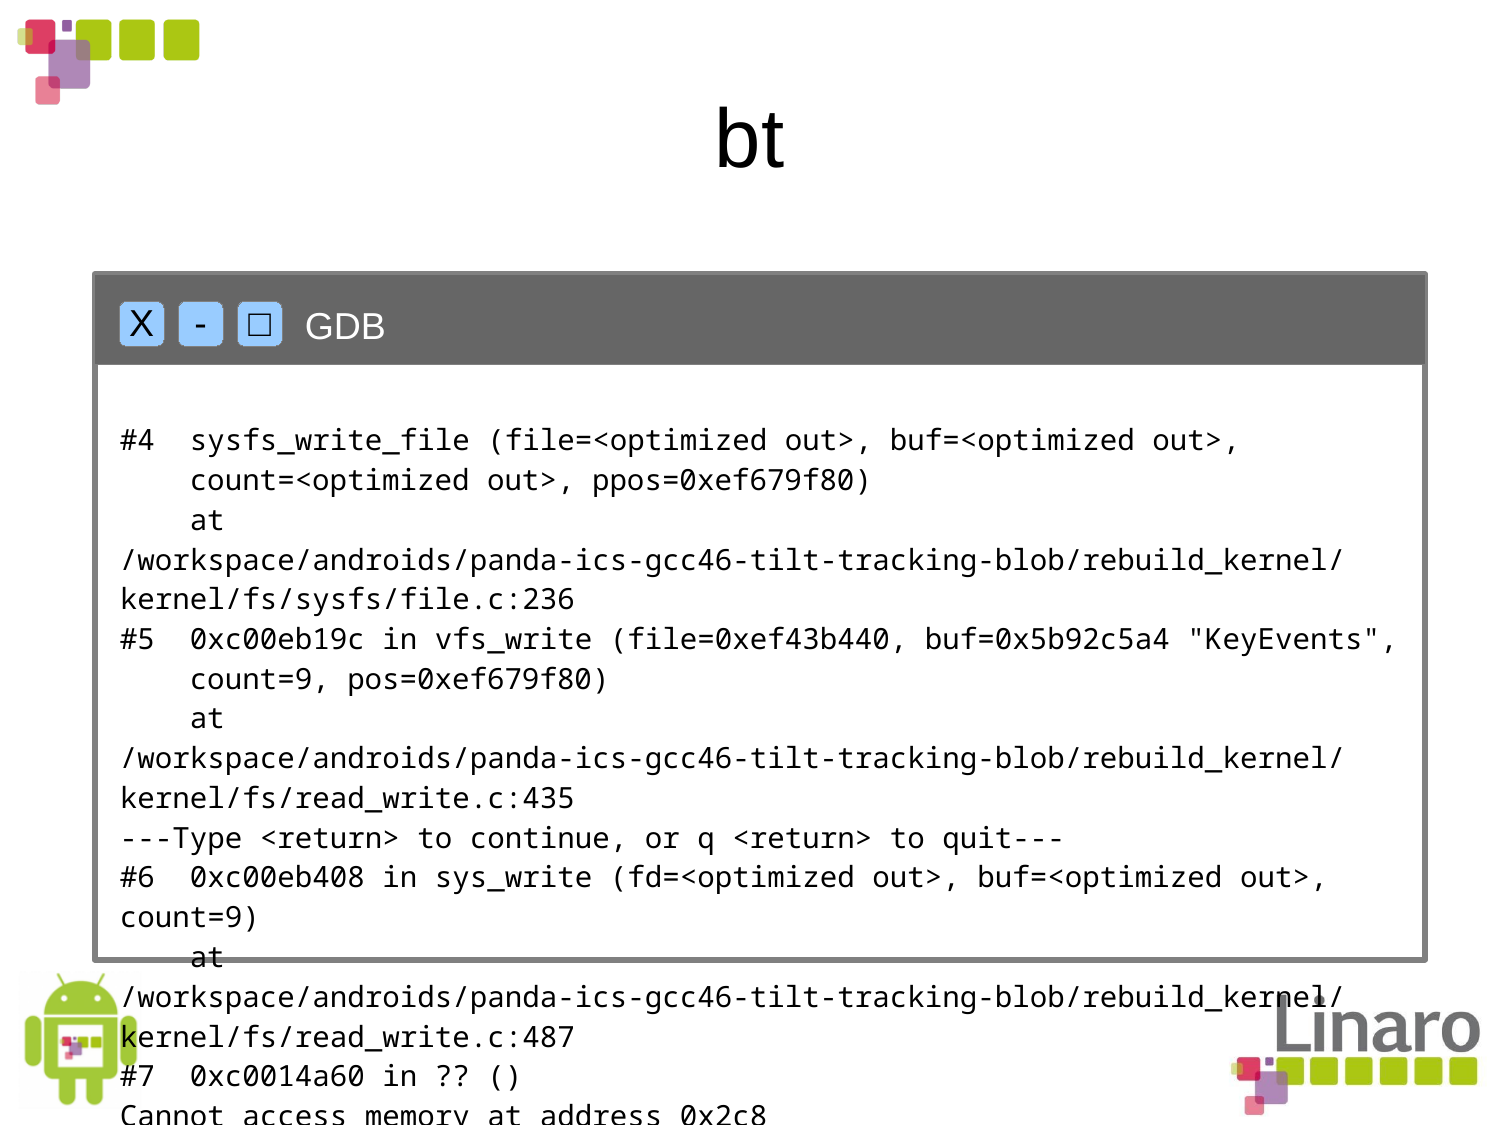

# bt
GDB
X
-
□
#4 sysfs_write_file (file=<optimized out>, buf=<optimized out>,
 count=<optimized out>, ppos=0xef679f80)
 at /workspace/androids/panda-ics-gcc46-tilt-tracking-blob/rebuild_kernel/kernel/fs/sysfs/file.c:236
#5 0xc00eb19c in vfs_write (file=0xef43b440, buf=0x5b92c5a4 "KeyEvents",
 count=9, pos=0xef679f80)
 at /workspace/androids/panda-ics-gcc46-tilt-tracking-blob/rebuild_kernel/kernel/fs/read_write.c:435
---Type <return> to continue, or q <return> to quit---
#6 0xc00eb408 in sys_write (fd=<optimized out>, buf=<optimized out>, count=9)
 at /workspace/androids/panda-ics-gcc46-tilt-tracking-blob/rebuild_kernel/kernel/fs/read_write.c:487
#7 0xc0014a60 in ?? ()
Cannot access memory at address 0x2c8